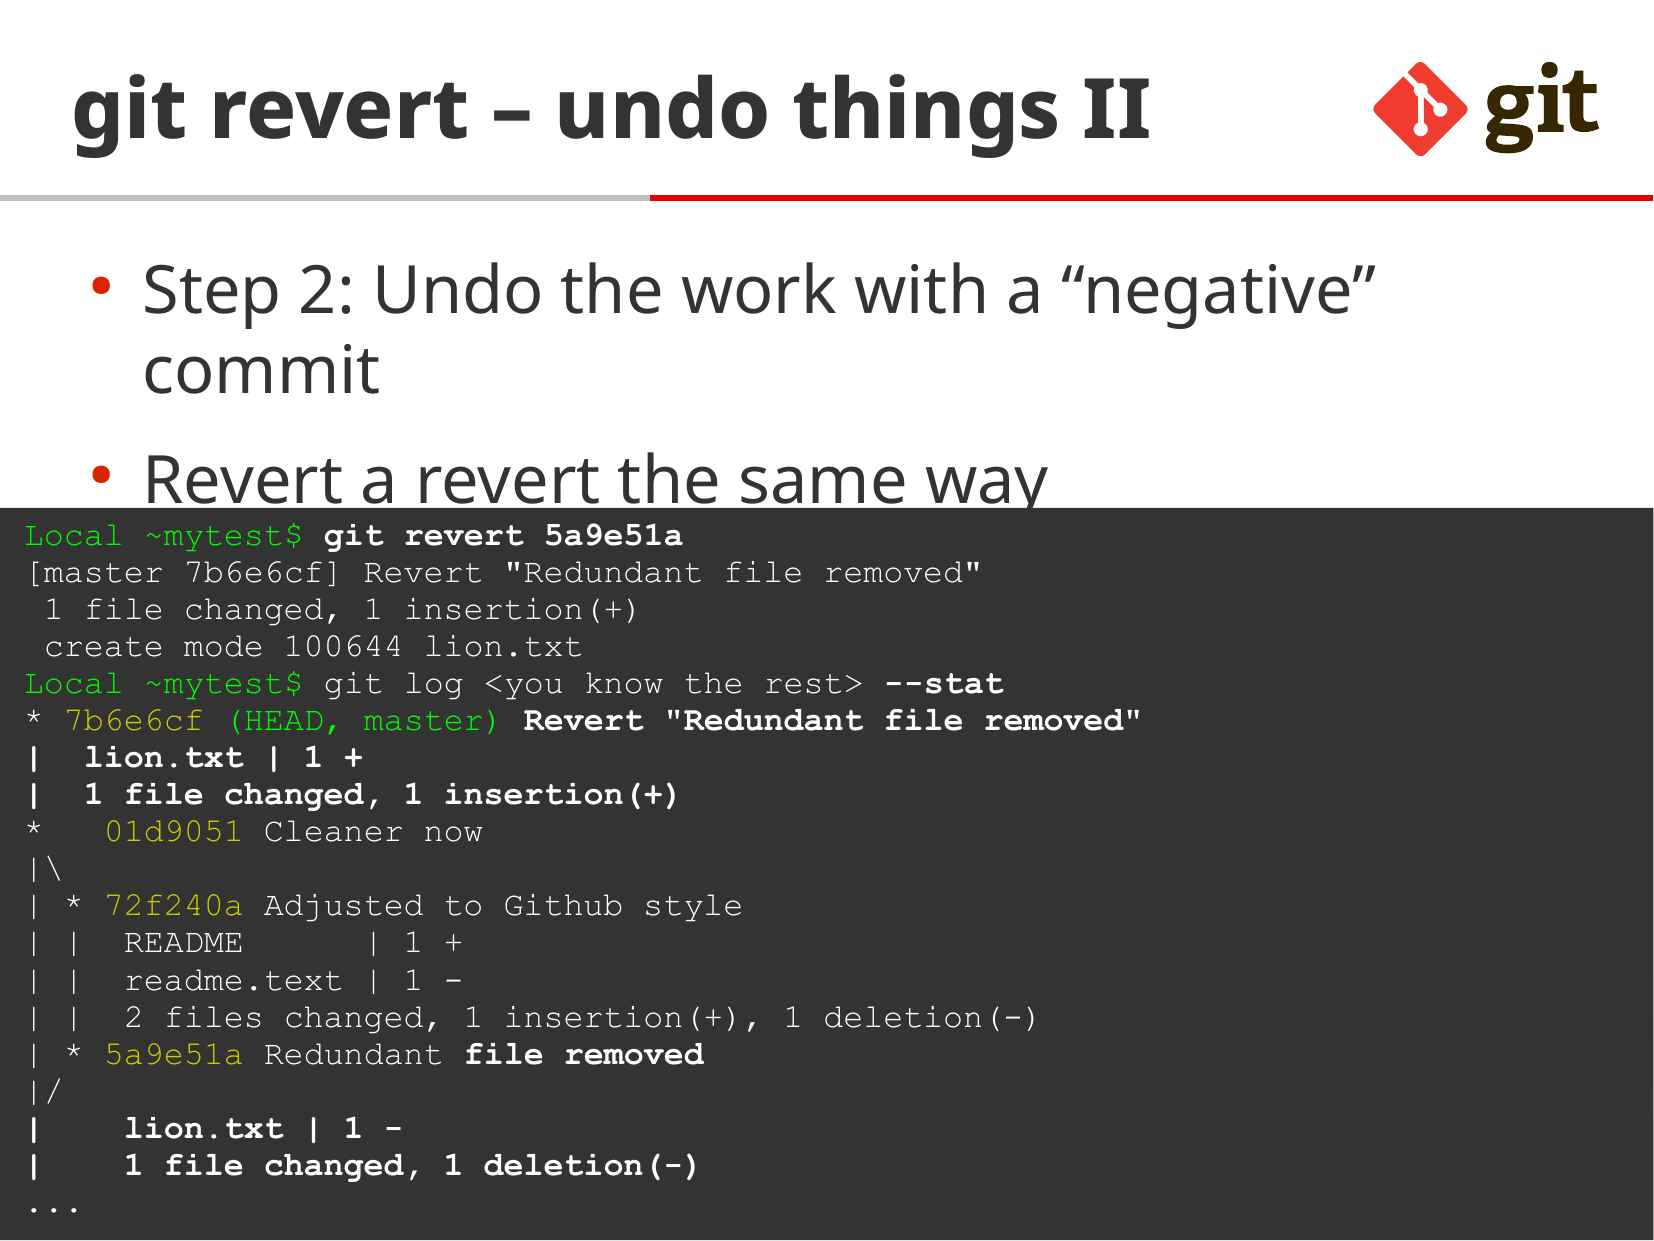

# git revert – undo things II
Step 2: Undo the work with a “negative” commit
Revert a revert the same way
Local ~mytest$ git revert 5a9e51a
[master 7b6e6cf] Revert "Redundant file removed"
 1 file changed, 1 insertion(+)
 create mode 100644 lion.txt
Local ~mytest$ git log <you know the rest> --stat
* 7b6e6cf (HEAD, master) Revert "Redundant file removed"
| lion.txt | 1 +
| 1 file changed, 1 insertion(+)
* 01d9051 Cleaner now
|\
| * 72f240a Adjusted to Github style
| | README | 1 +
| | readme.text | 1 -
| | 2 files changed, 1 insertion(+), 1 deletion(-)
| * 5a9e51a Redundant file removed
|/
| lion.txt | 1 -
| 1 file changed, 1 deletion(-)
...
51